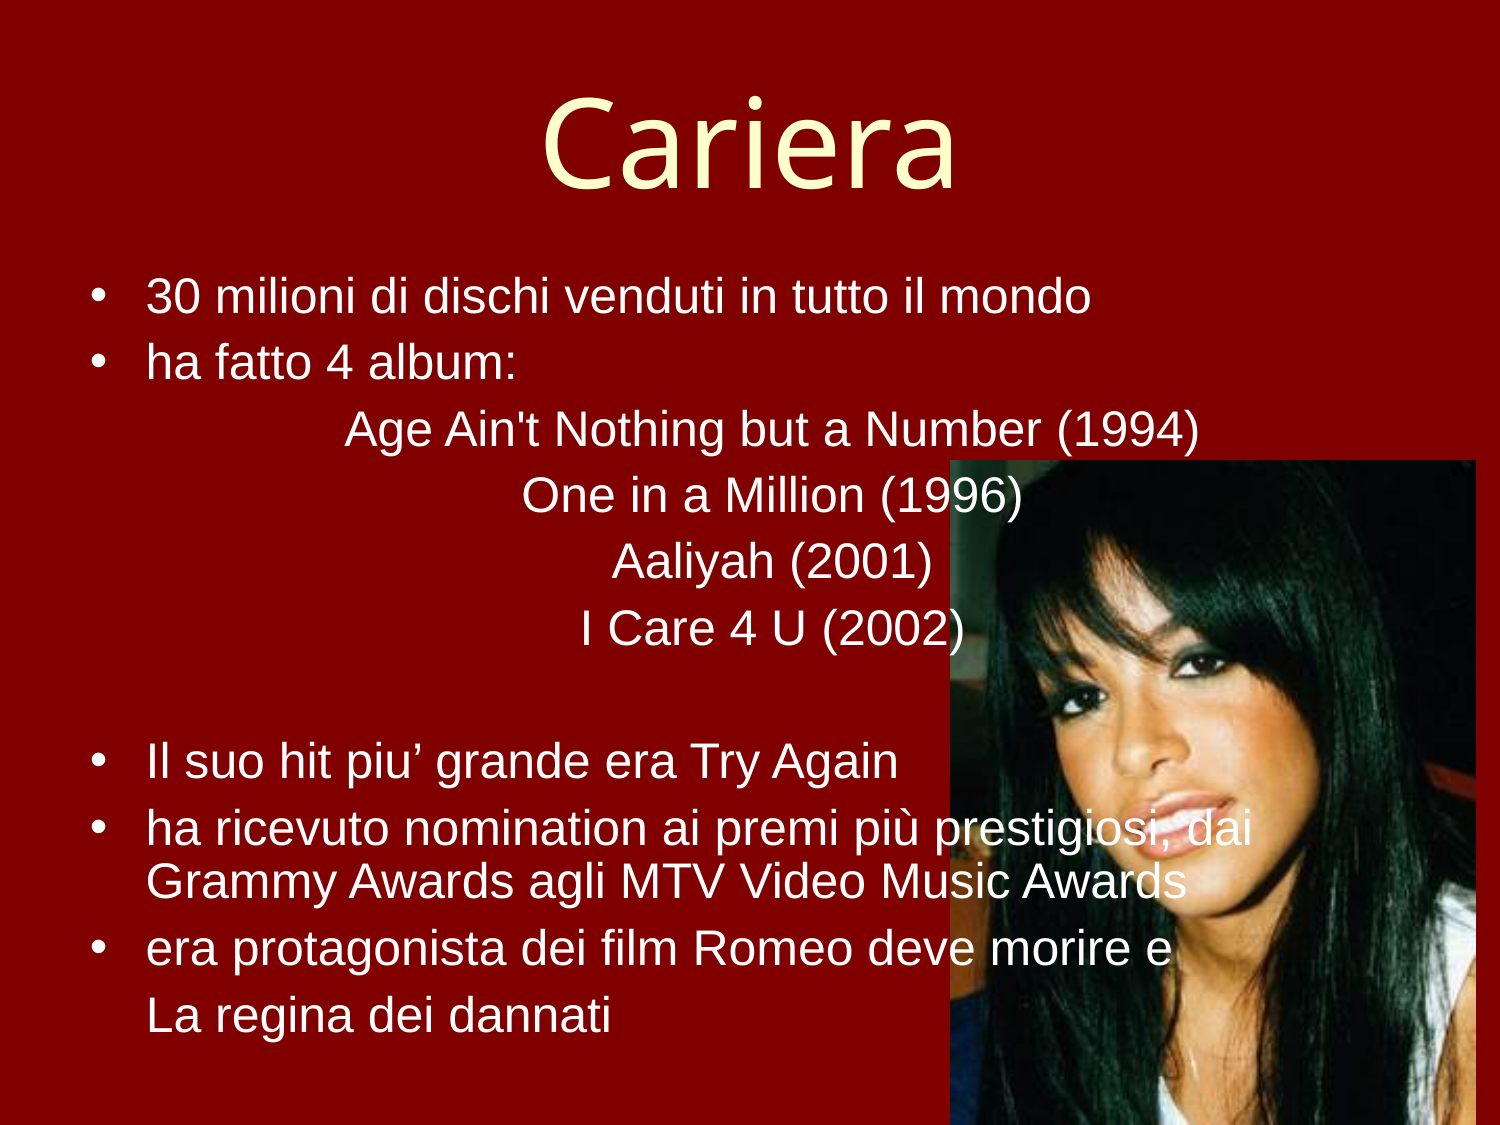

Cariera
30 milioni di dischi venduti in tutto il mondo
ha fatto 4 album:
Age Ain't Nothing but a Number (1994)
One in a Million (1996)
Aaliyah (2001)
I Care 4 U (2002)
Il suo hit piu’ grande era Try Again
ha ricevuto nomination ai premi più prestigiosi, dai Grammy Awards agli MTV Video Music Awards
era protagonista dei film Romeo deve morire e
 La regina dei dannati